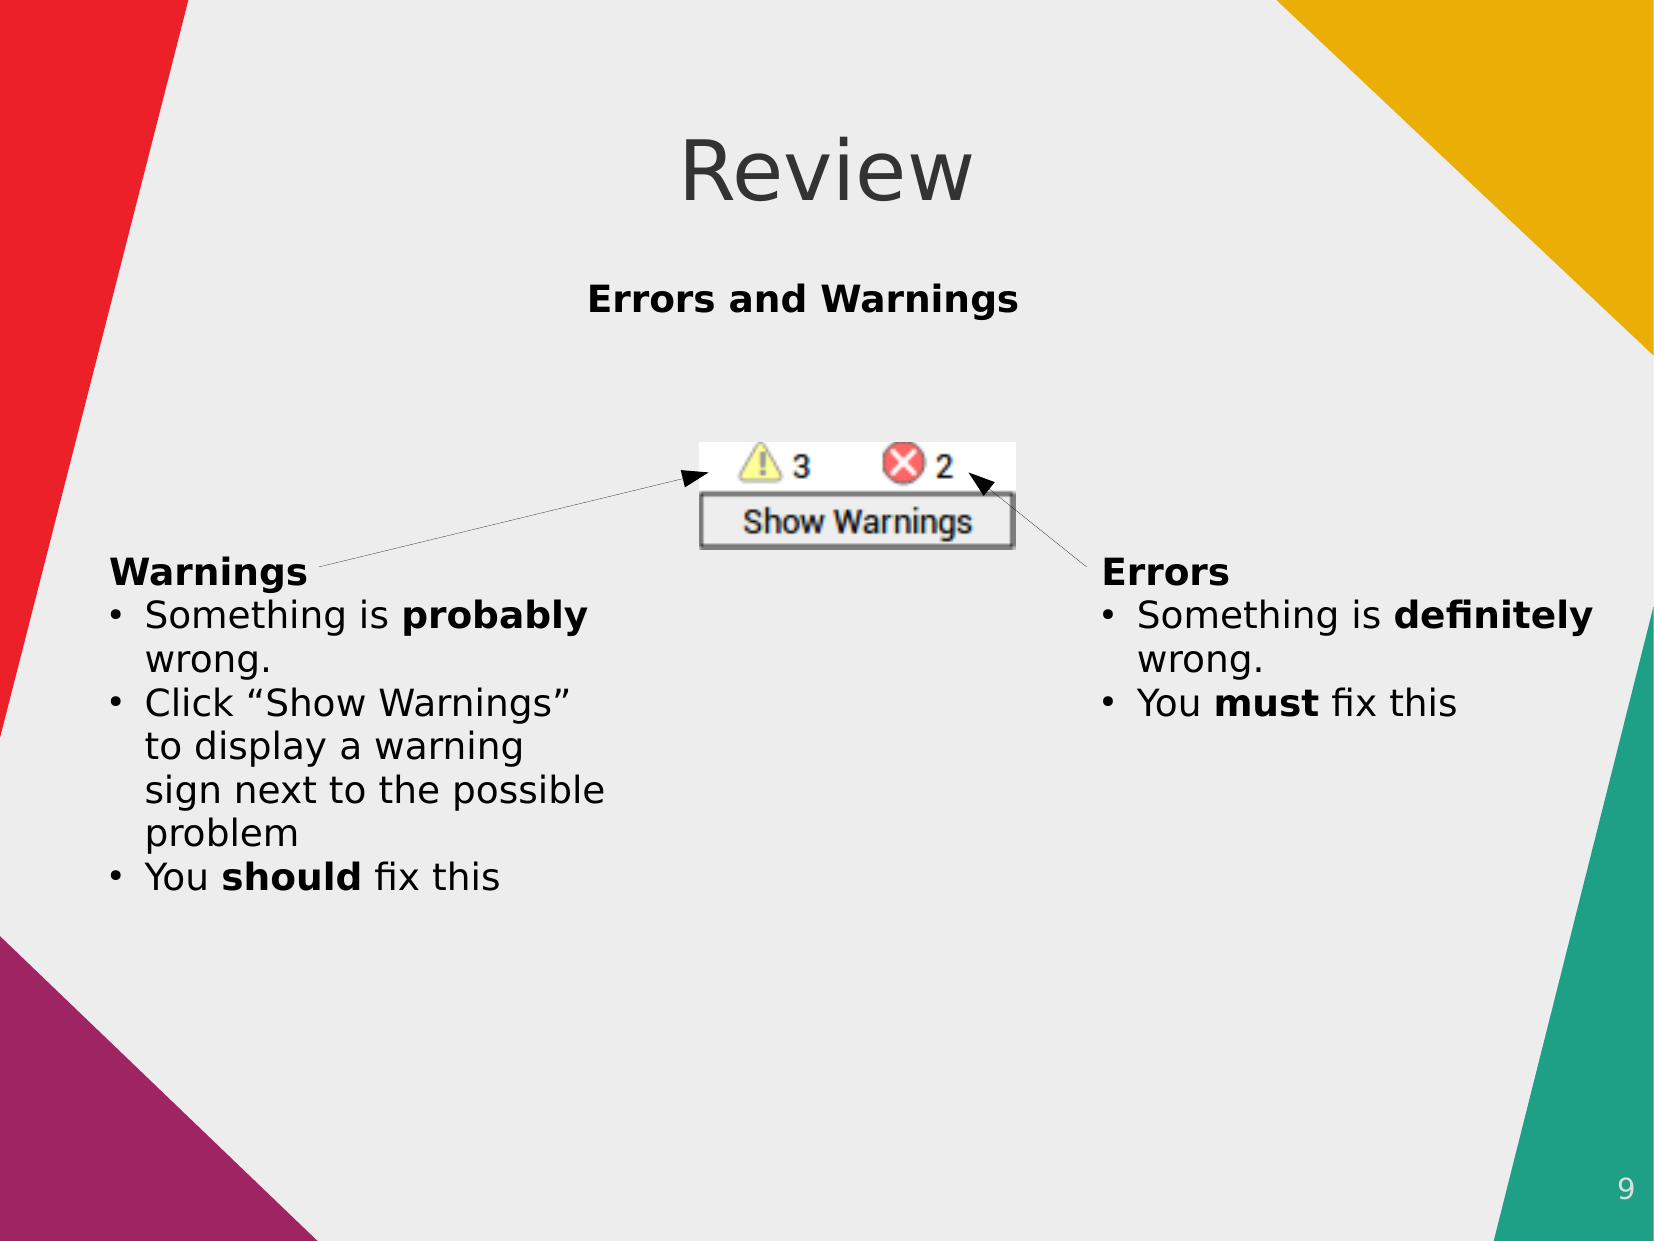

# Review
Errors and Warnings
Warnings
Something is probably wrong.
Click “Show Warnings” to display a warning sign next to the possible problem
You should fix this
Errors
Something is definitely wrong.
You must fix this
9